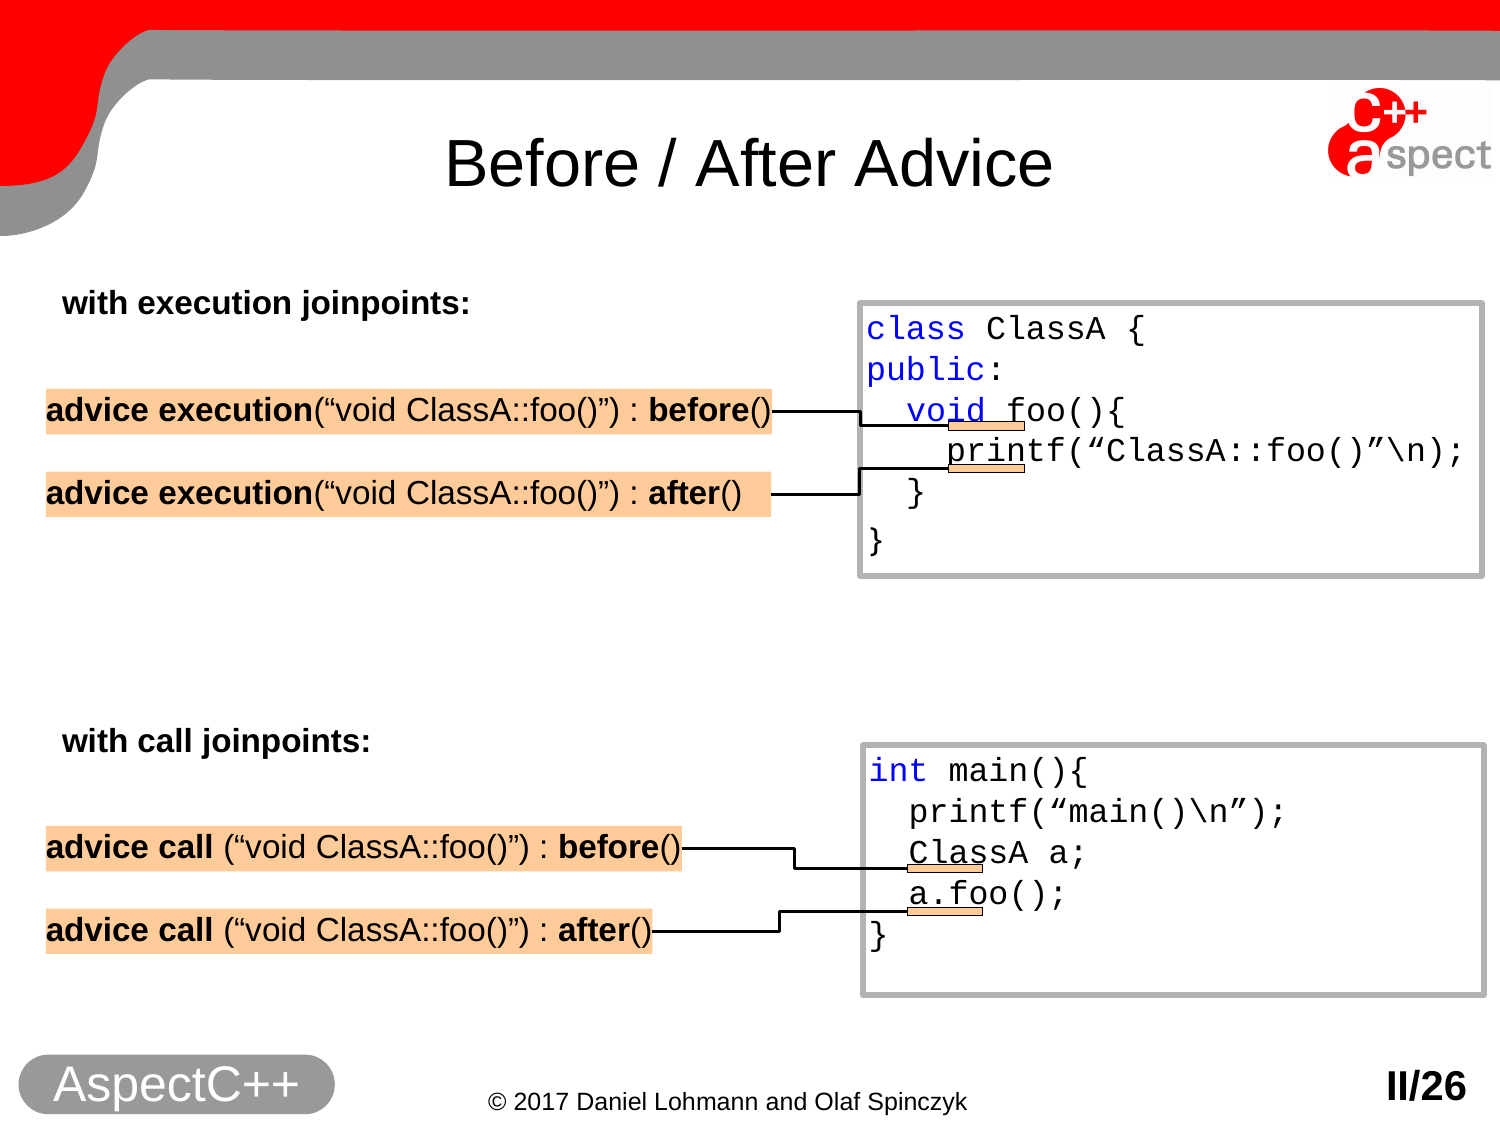

# Before / After Advice
with execution joinpoints:
class ClassA {
public:
 void foo(){
 printf(“ClassA::foo()”\n);
 }
}
advice execution(“void ClassA::foo()”) : before()
advice execution(“void ClassA::foo()”) : after()
with call joinpoints:
int main(){
 printf(“main()\n”);
 ClassA a;
 a.foo();
}
advice call (“void ClassA::foo()”) : before()
advice call (“void ClassA::foo()”) : after()